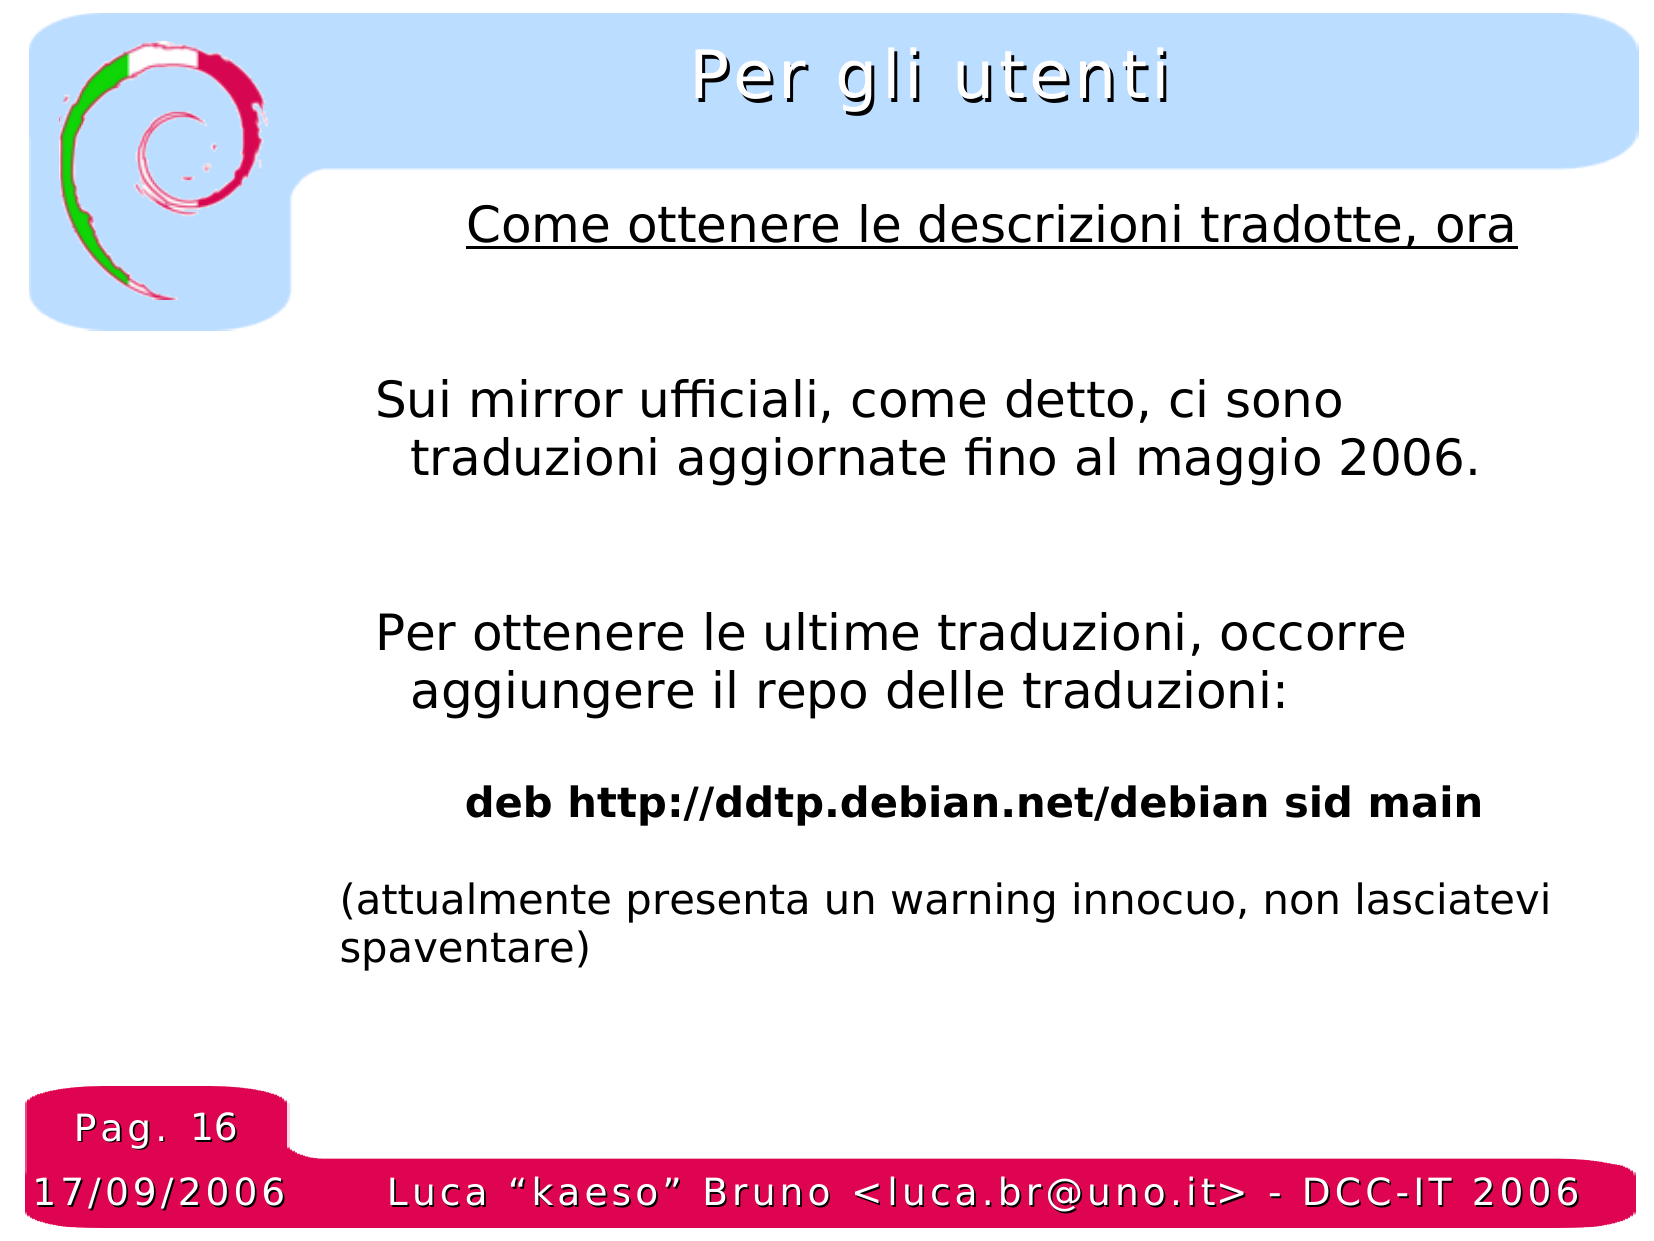

Per gli utenti
Come ottenere le descrizioni tradotte, ora
Sui mirror ufficiali, come detto, ci sono traduzioni aggiornate fino al maggio 2006.
Per ottenere le ultime traduzioni, occorre aggiungere il repo delle traduzioni:
deb http://ddtp.debian.net/debian sid main
(attualmente presenta un warning innocuo, non lasciatevi spaventare)
Pag.
17/09/2006
Luca “kaeso” Bruno <luca.br@uno.it> - DCC-IT 2006